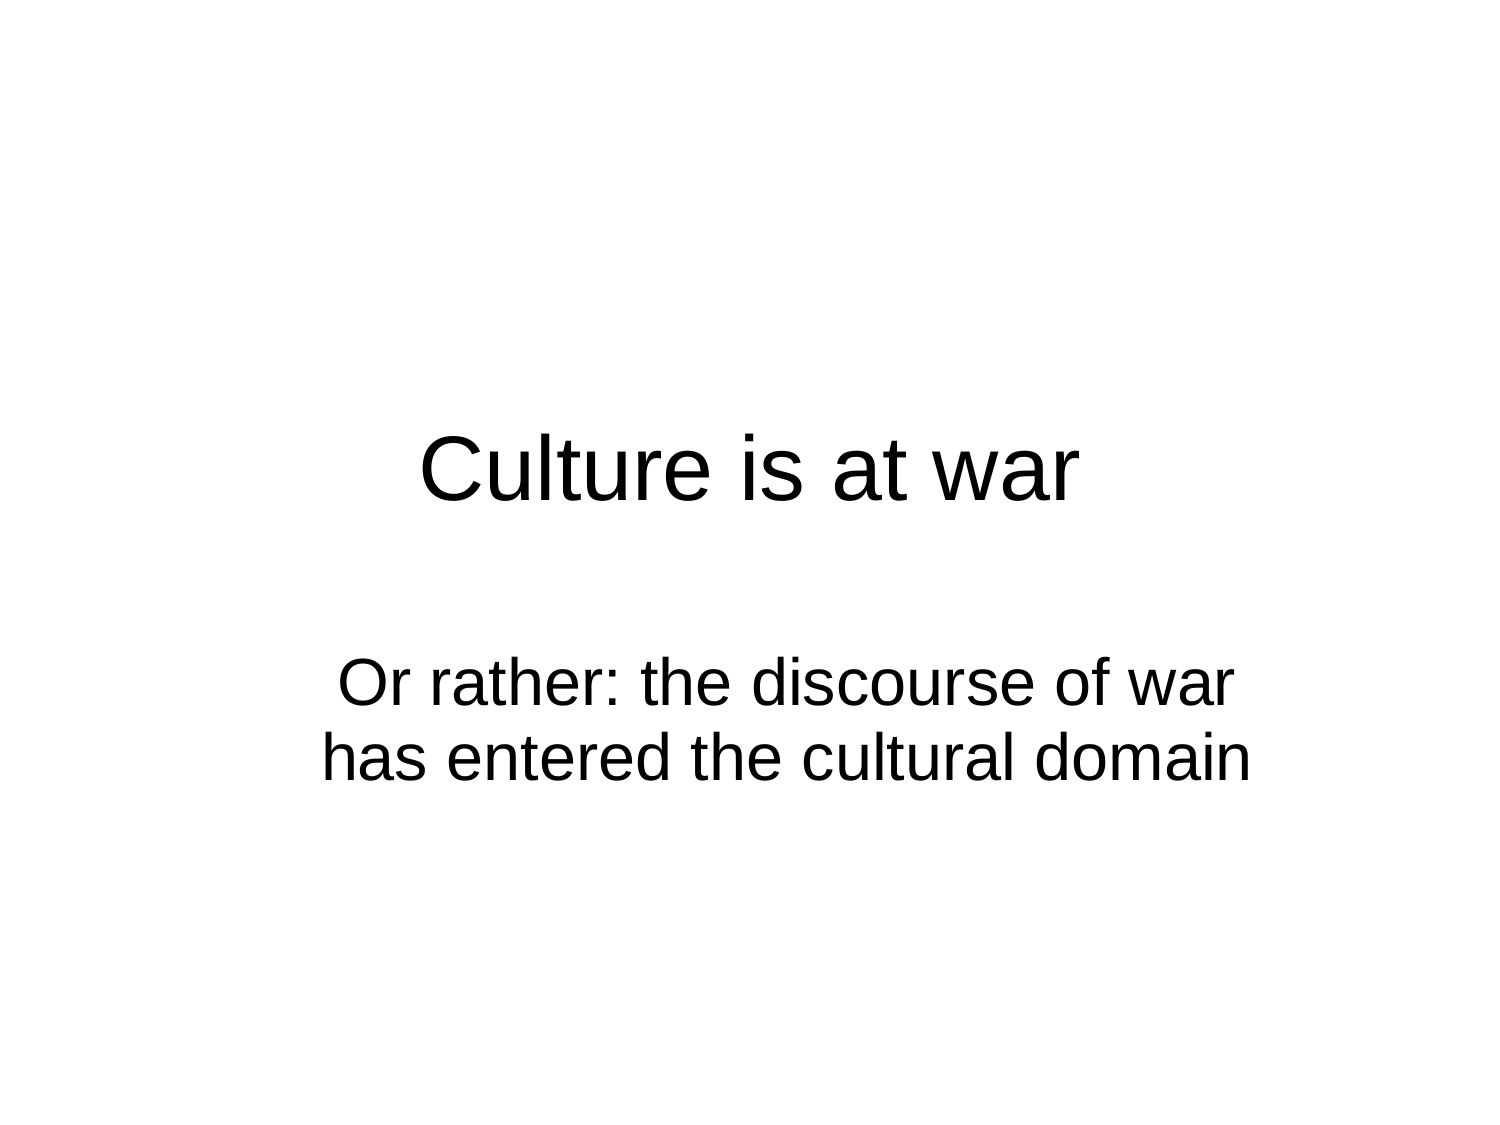

# Culture is at war
Or rather: the discourse of war has entered the cultural domain